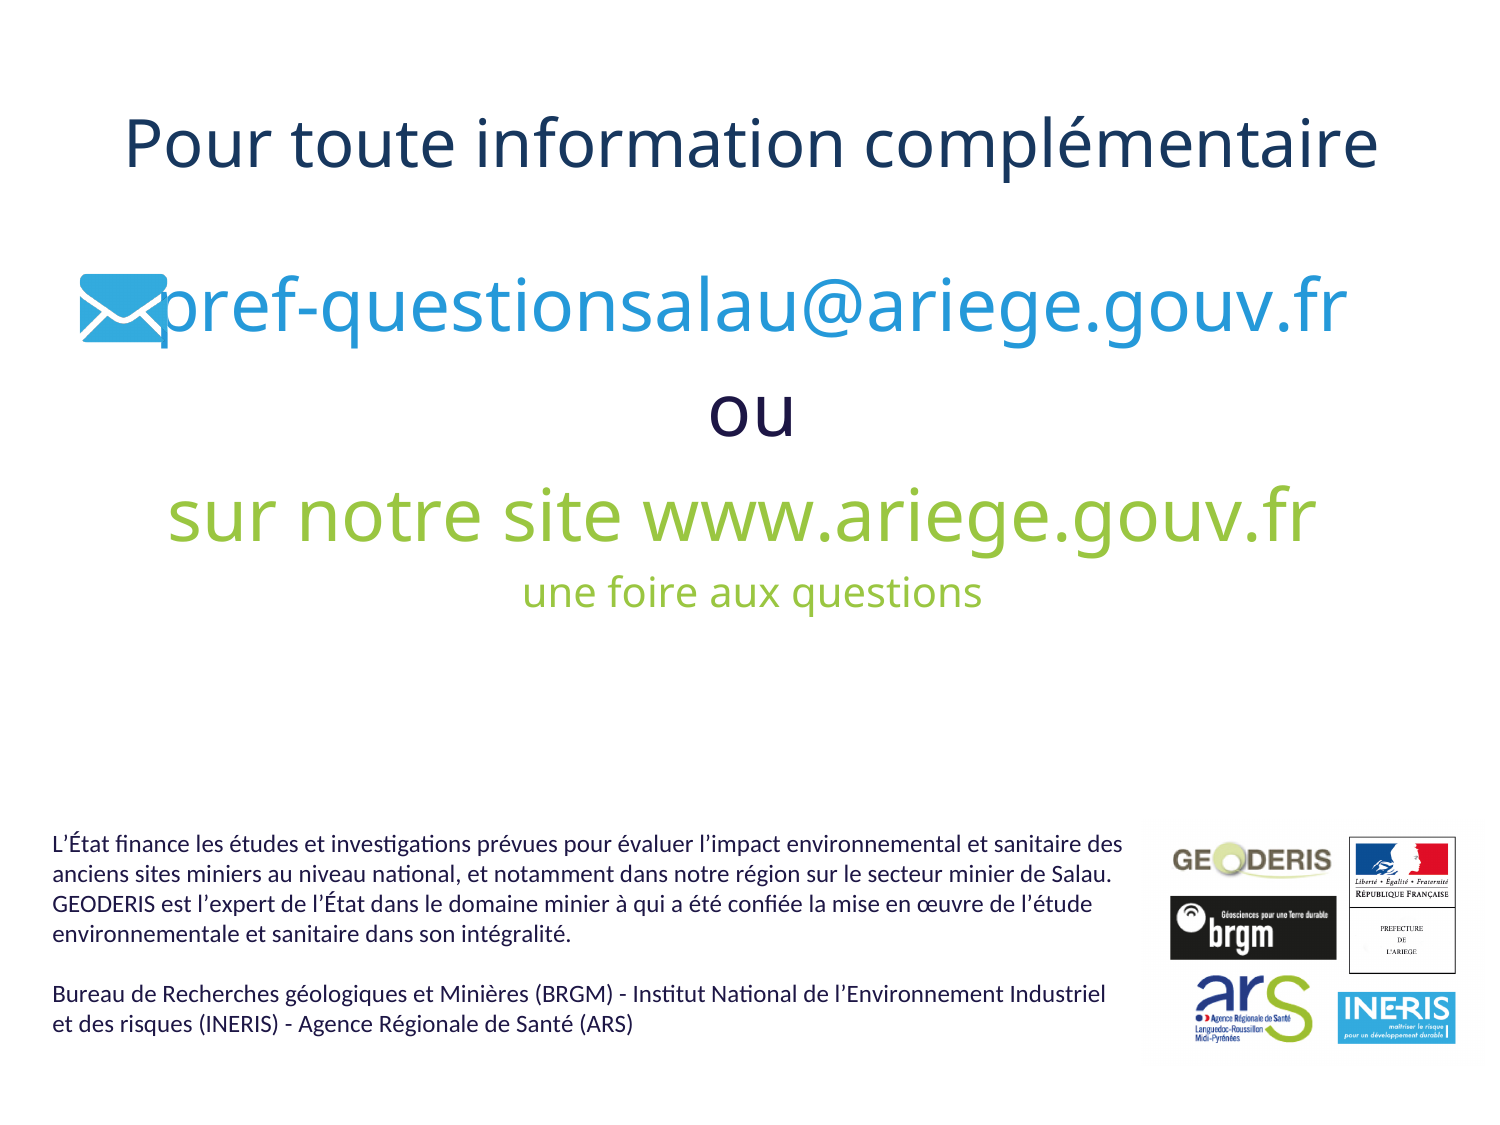

Pour toute information complémentaire
pref-questionsalau@ariege.gouv.fr
ou
sur notre site www.ariege.gouv.fr
une foire aux questions
L’État finance les études et investigations prévues pour évaluer l’impact environnemental et sanitaire des anciens sites miniers au niveau national, et notamment dans notre région sur le secteur minier de Salau.
GEODERIS est l’expert de l’État dans le domaine minier à qui a été confiée la mise en œuvre de l’étude environnementale et sanitaire dans son intégralité.
Bureau de Recherches géologiques et Minières (BRGM) - Institut National de l’Environnement Industriel et des risques (INERIS) - Agence Régionale de Santé (ARS)